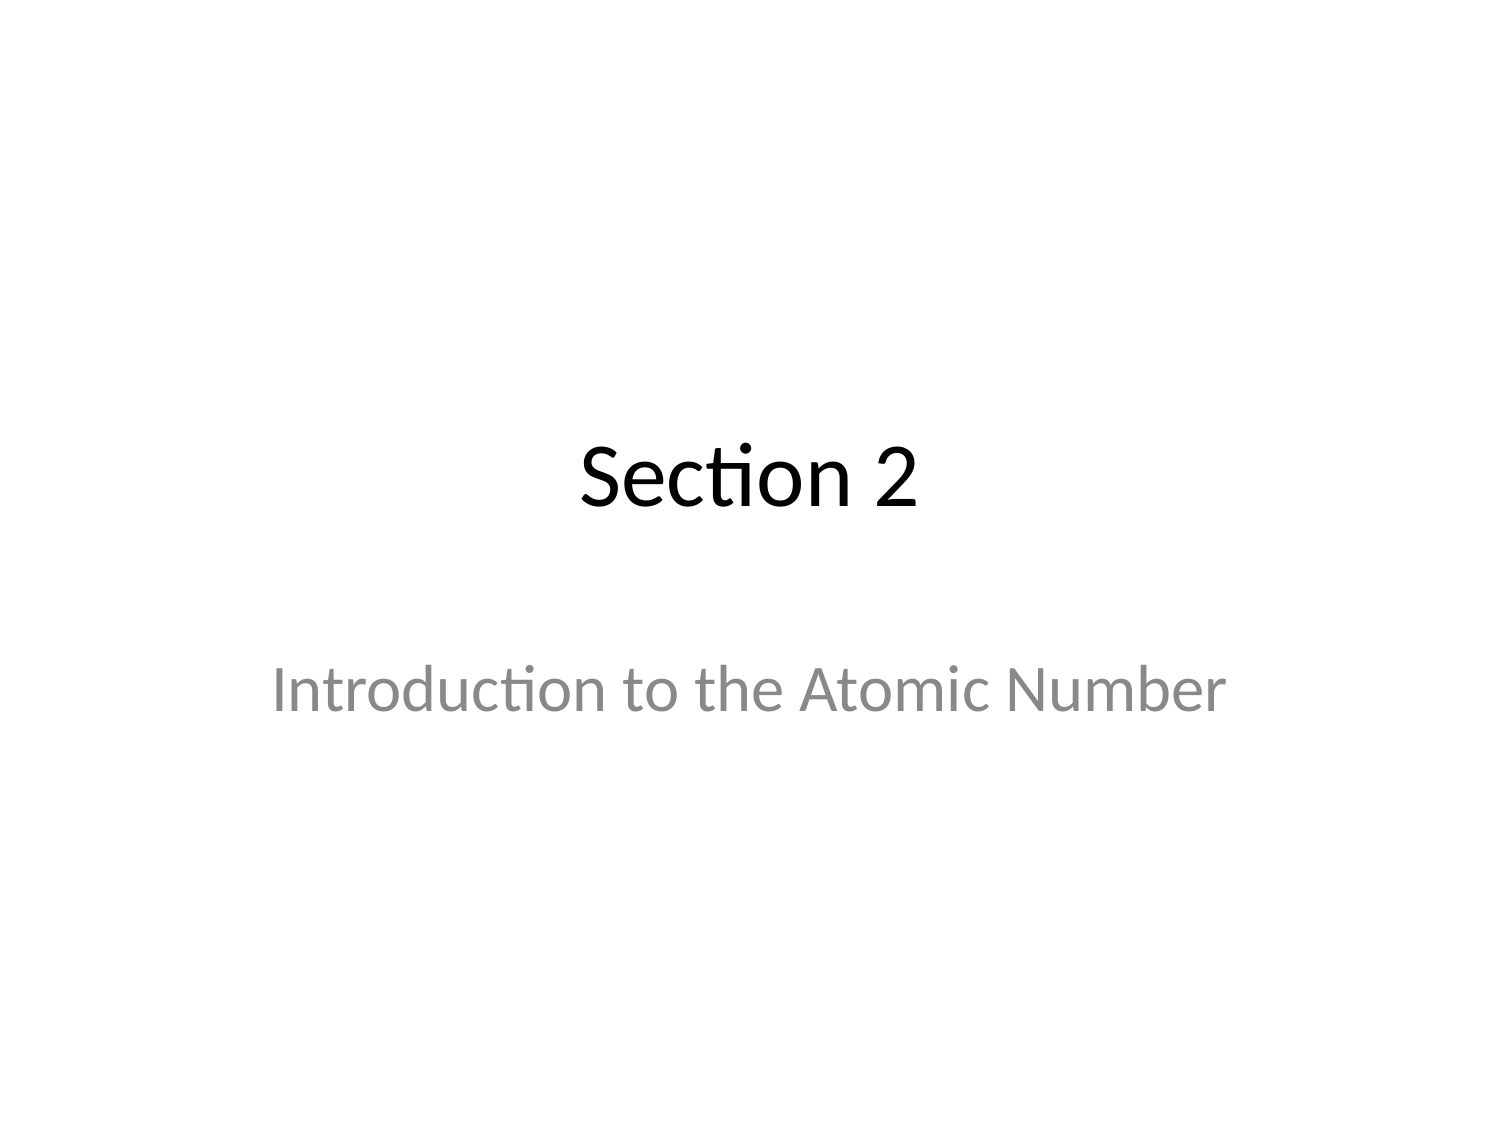

# Section 2
Introduction to the Atomic Number